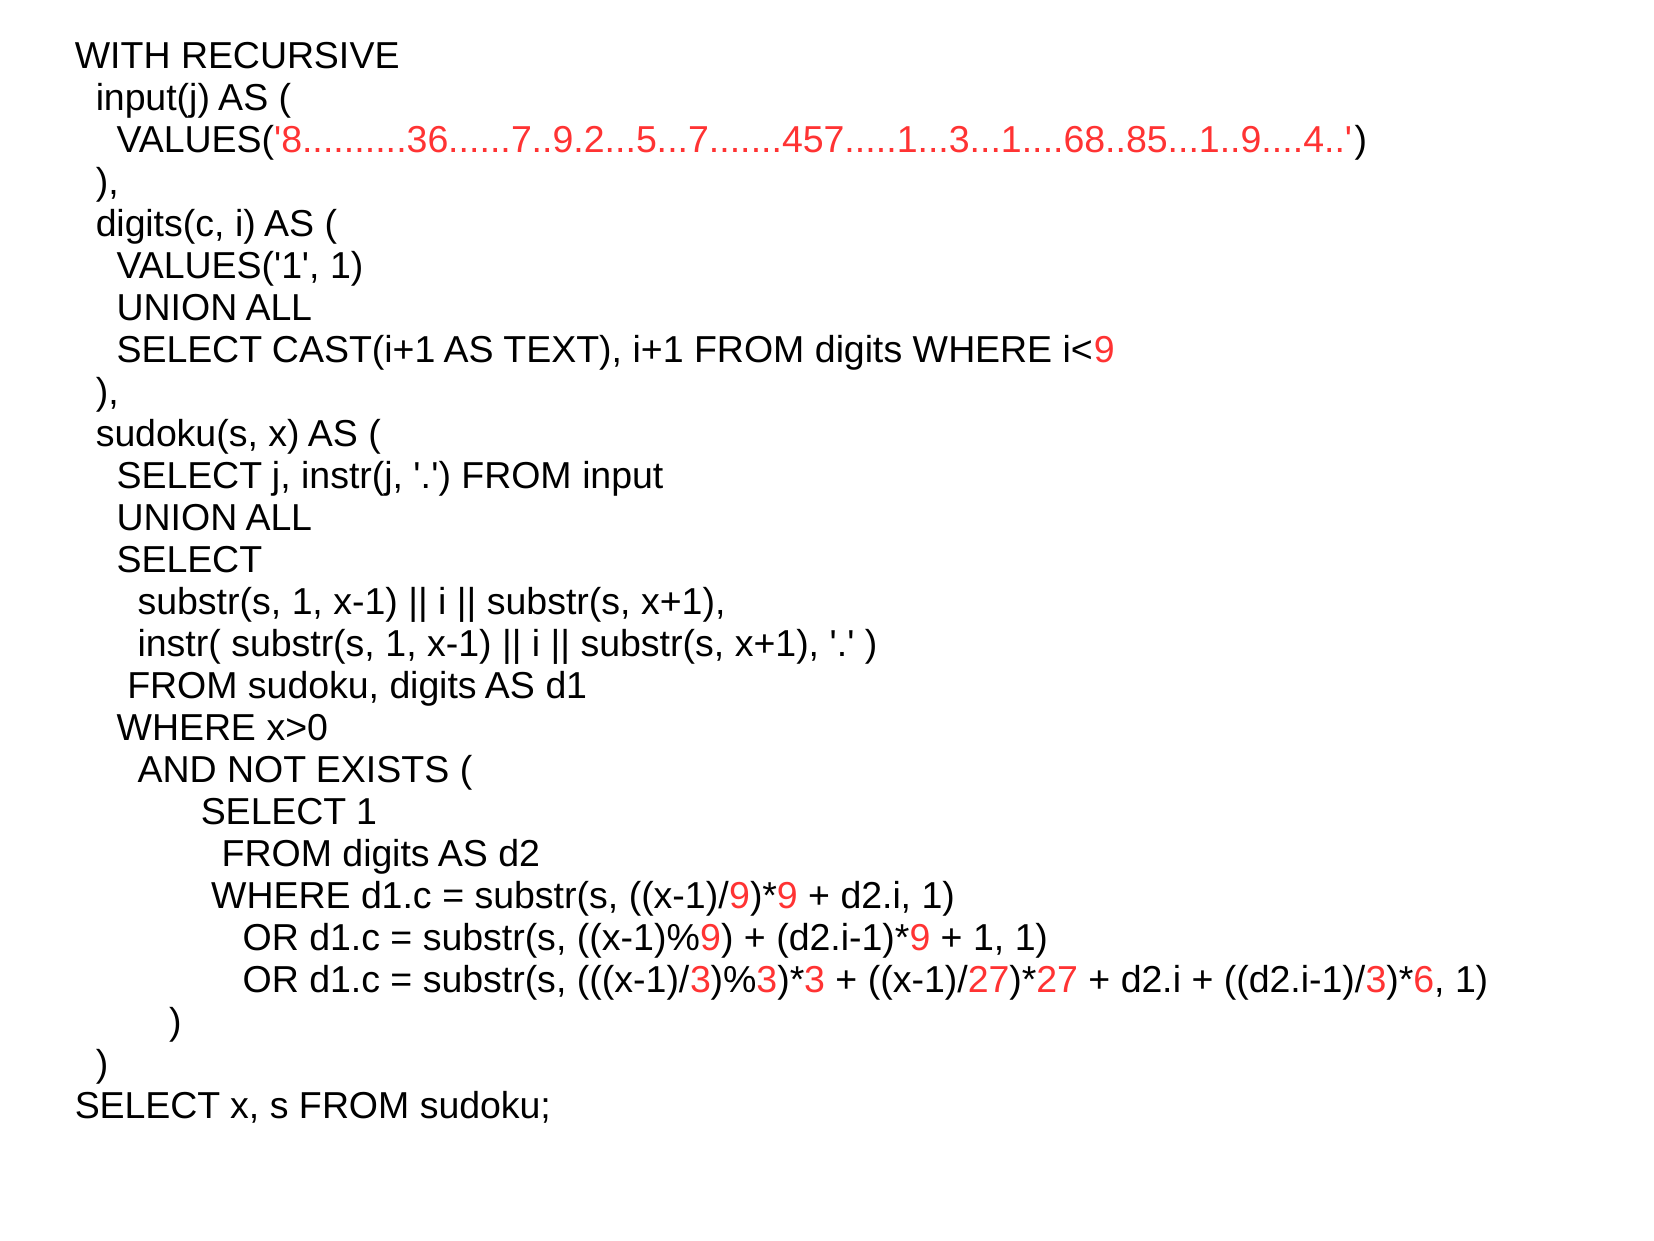

WITH RECURSIVE
 input(j) AS (
 VALUES('8..........36......7..9.2...5...7.......457.....1...3...1....68..85...1..9....4..')
 ),
 digits(c, i) AS (
 VALUES('1', 1)
 UNION ALL
 SELECT CAST(i+1 AS TEXT), i+1 FROM digits WHERE i<9
 ),
 sudoku(s, x) AS (
 SELECT j, instr(j, '.') FROM input
 UNION ALL
 SELECT
 substr(s, 1, x-1) || i || substr(s, x+1),
 instr( substr(s, 1, x-1) || i || substr(s, x+1), '.' )
 FROM sudoku, digits AS d1
 WHERE x>0
 AND NOT EXISTS (
 SELECT 1
 FROM digits AS d2
 WHERE d1.c = substr(s, ((x-1)/9)*9 + d2.i, 1)
 OR d1.c = substr(s, ((x-1)%9) + (d2.i-1)*9 + 1, 1)
 OR d1.c = substr(s, (((x-1)/3)%3)*3 + ((x-1)/27)*27 + d2.i + ((d2.i-1)/3)*6, 1)
 )
 )
SELECT x, s FROM sudoku;